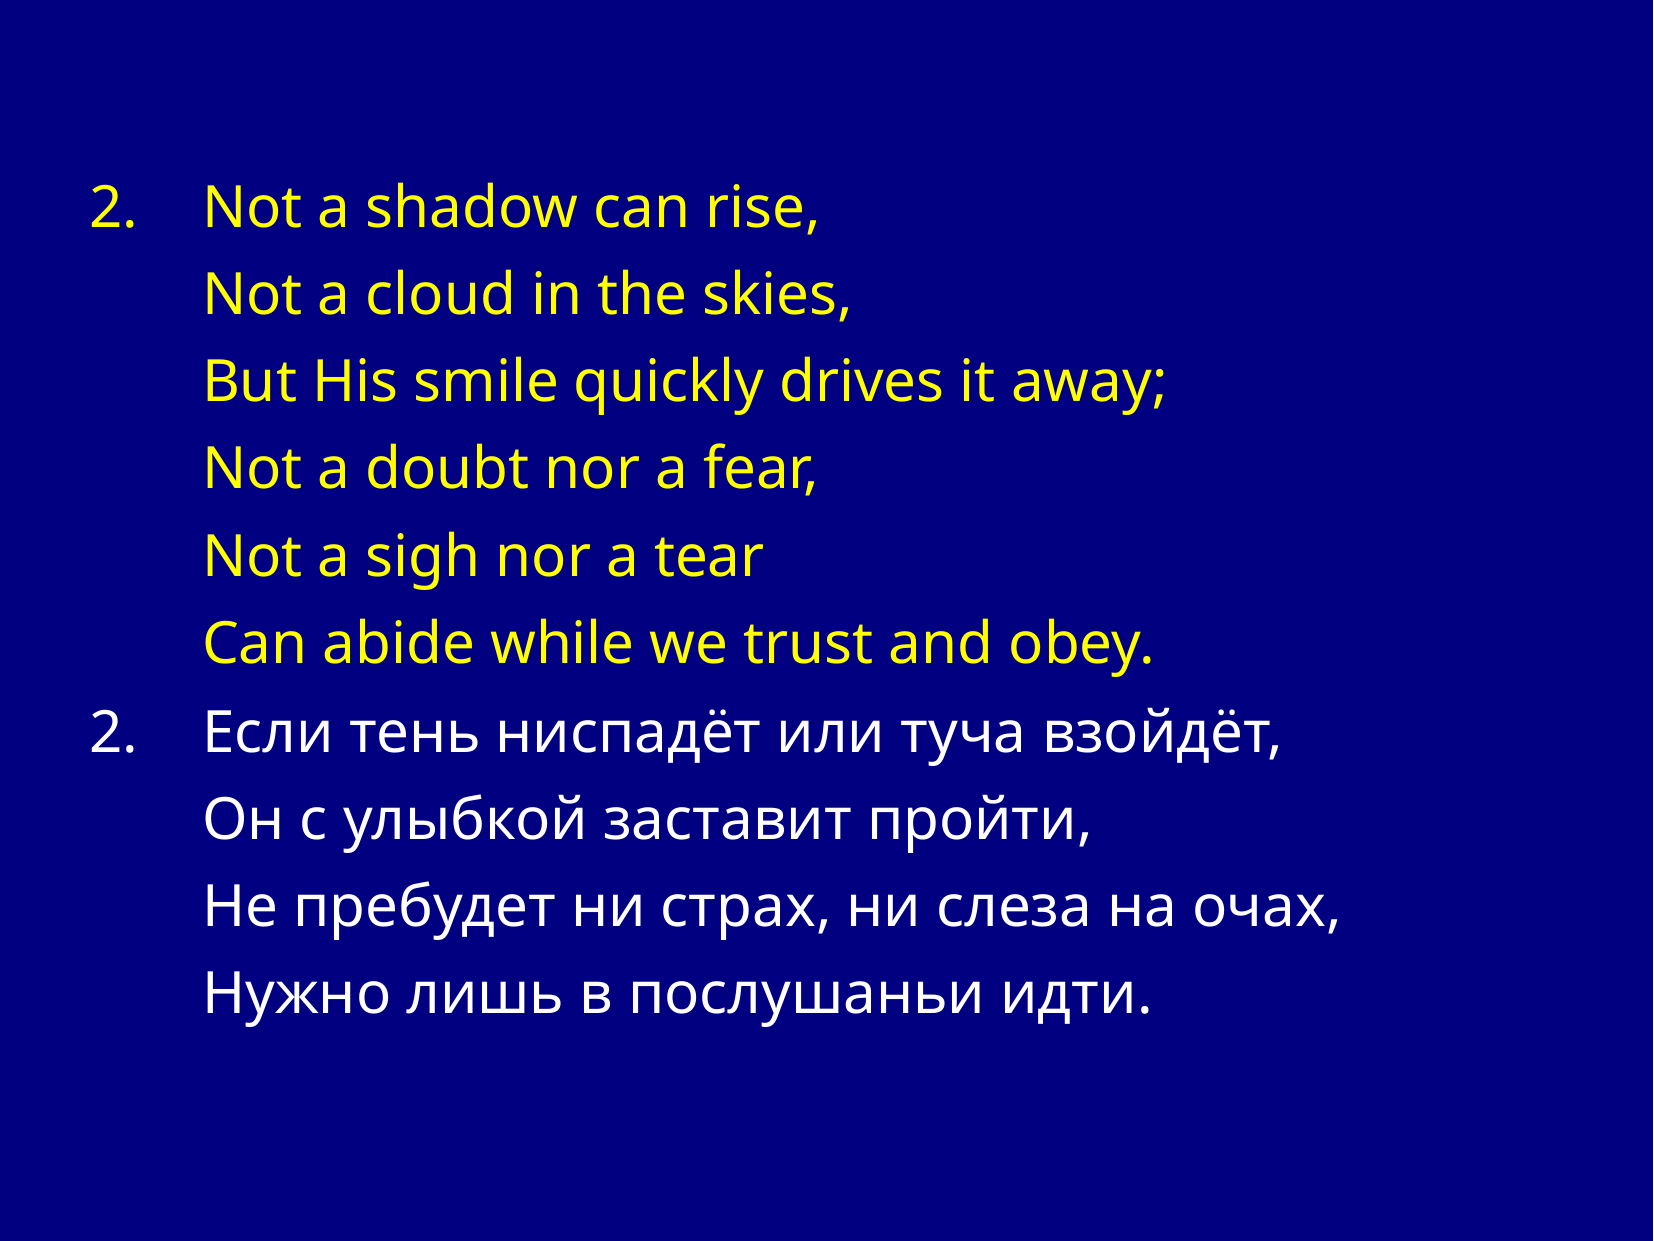

2.	Not a shadow can rise,
	Not a cloud in the skies,
	But His smile quickly drives it away;
	Not a doubt nor a fear,
	Not a sigh nor a tear
	Can abide while we trust and obey.
2.	Если тень ниспадёт или туча взойдёт,
	Он с улыбкой заставит пройти,
	Не пребудет ни страх, ни слеза на очах,
	Нужно лишь в послушаньи идти.